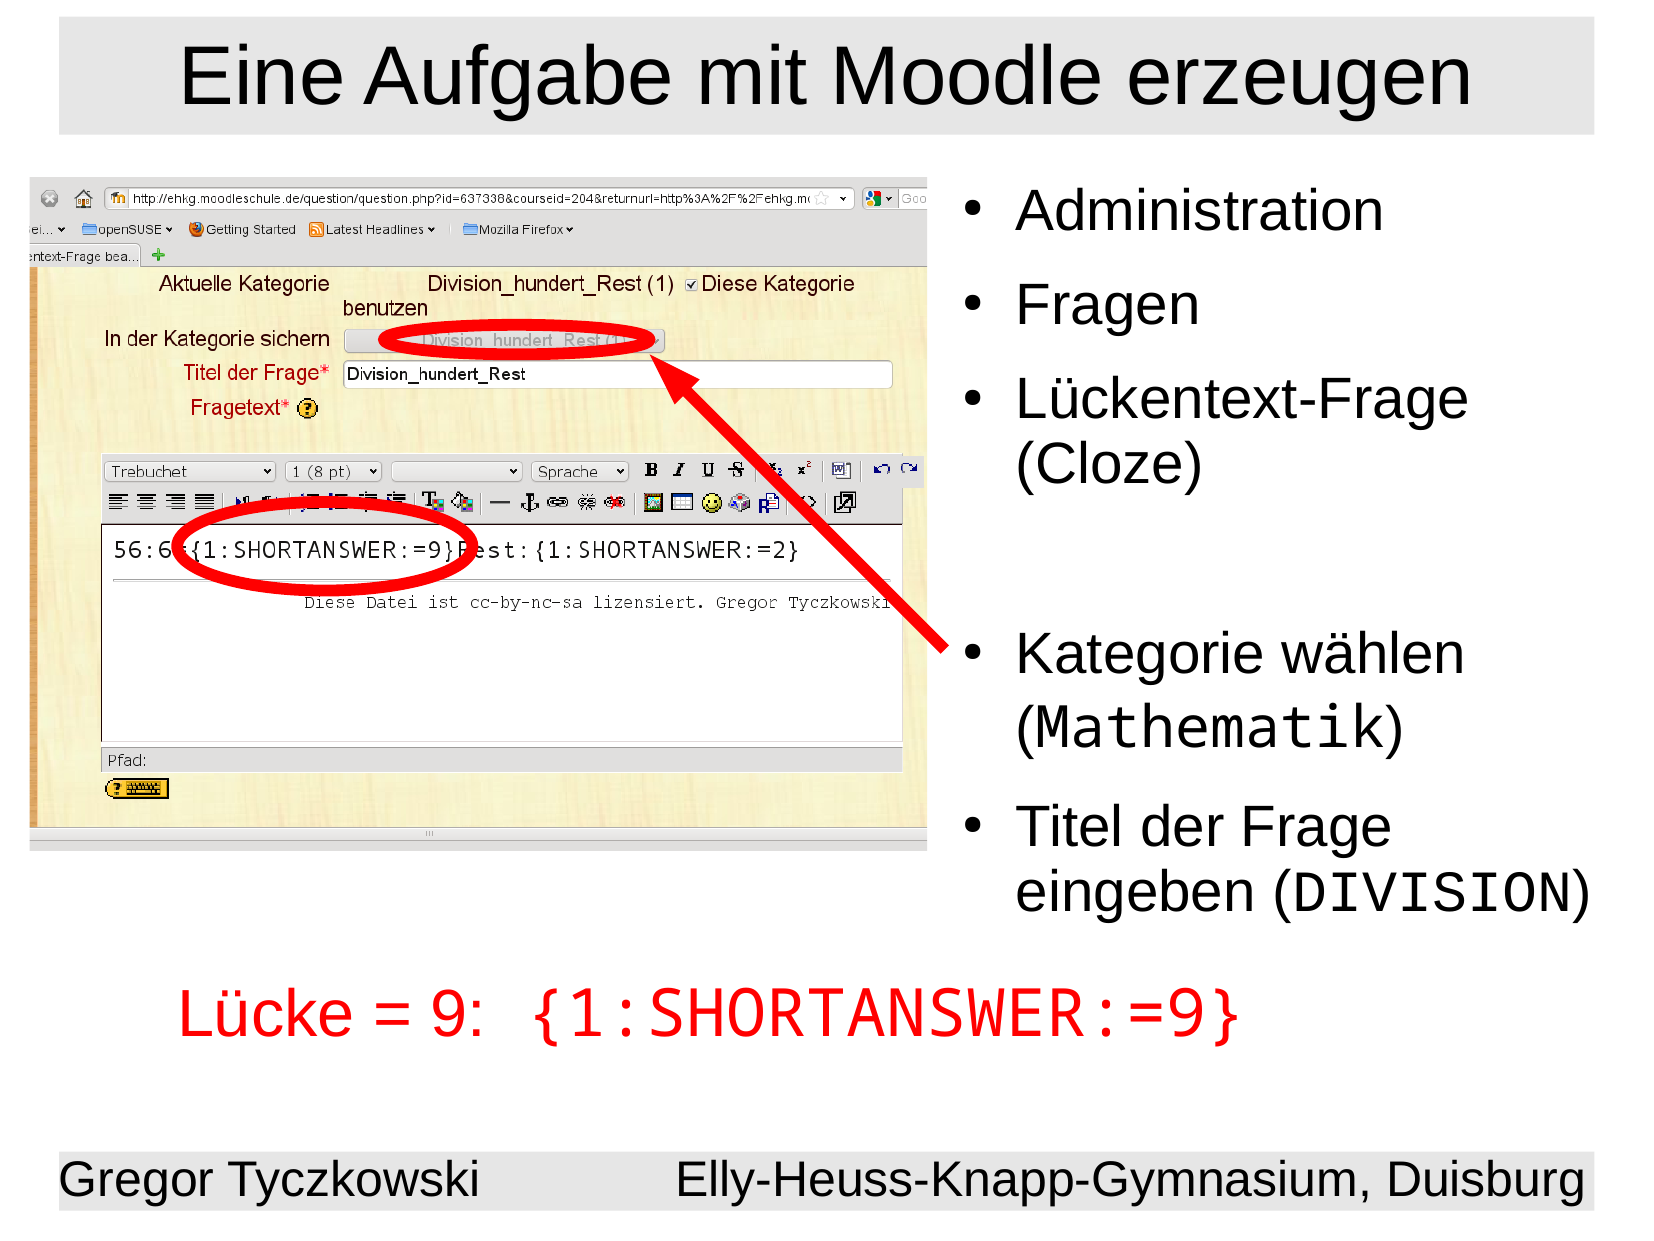

Eine Aufgabe mit Moodle erzeugen
# Administration
Fragen
Lückentext-Frage (Cloze)
Kategorie wählen (Mathematik)
Titel der Frage eingeben (DIVISION)
Lücke = 9: {1:SHORTANSWER:=9}
Gregor Tyczkowski Elly-Heuss-Knapp-Gymnasium, Duisburg